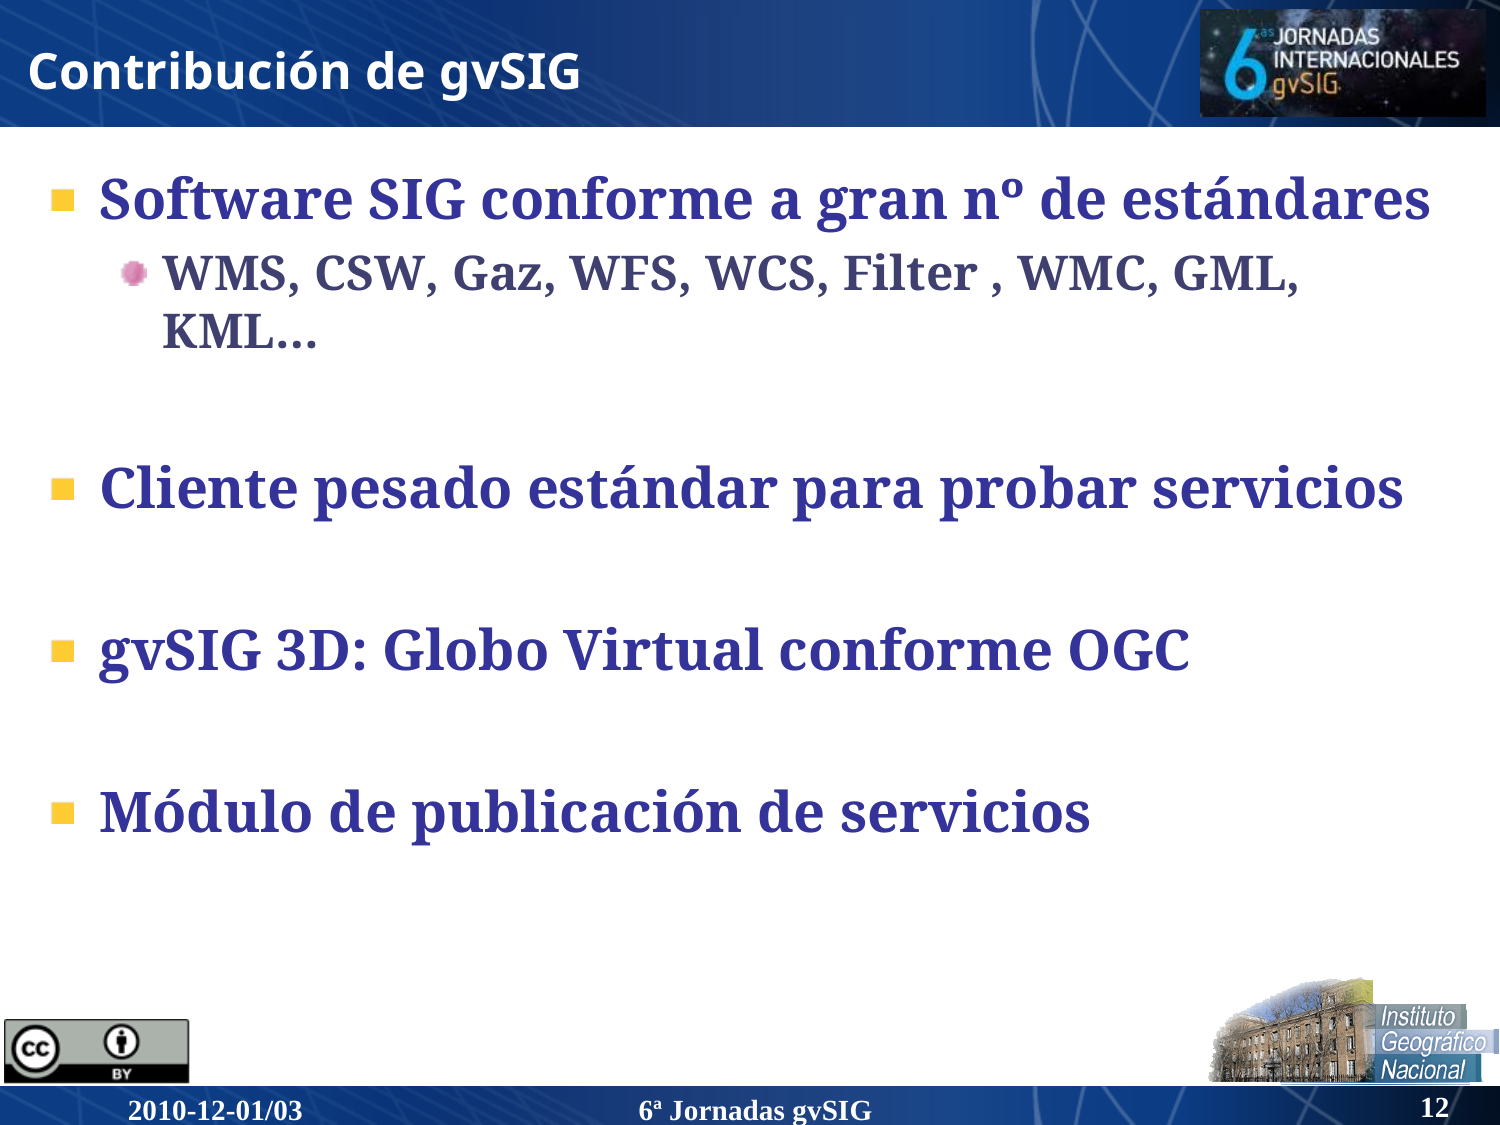

# Contribución de gvSIG
Software SIG conforme a gran nº de estándares
WMS, CSW, Gaz, WFS, WCS, Filter , WMC, GML, KML…
Cliente pesado estándar para probar servicios
gvSIG 3D: Globo Virtual conforme OGC
Módulo de publicación de servicios